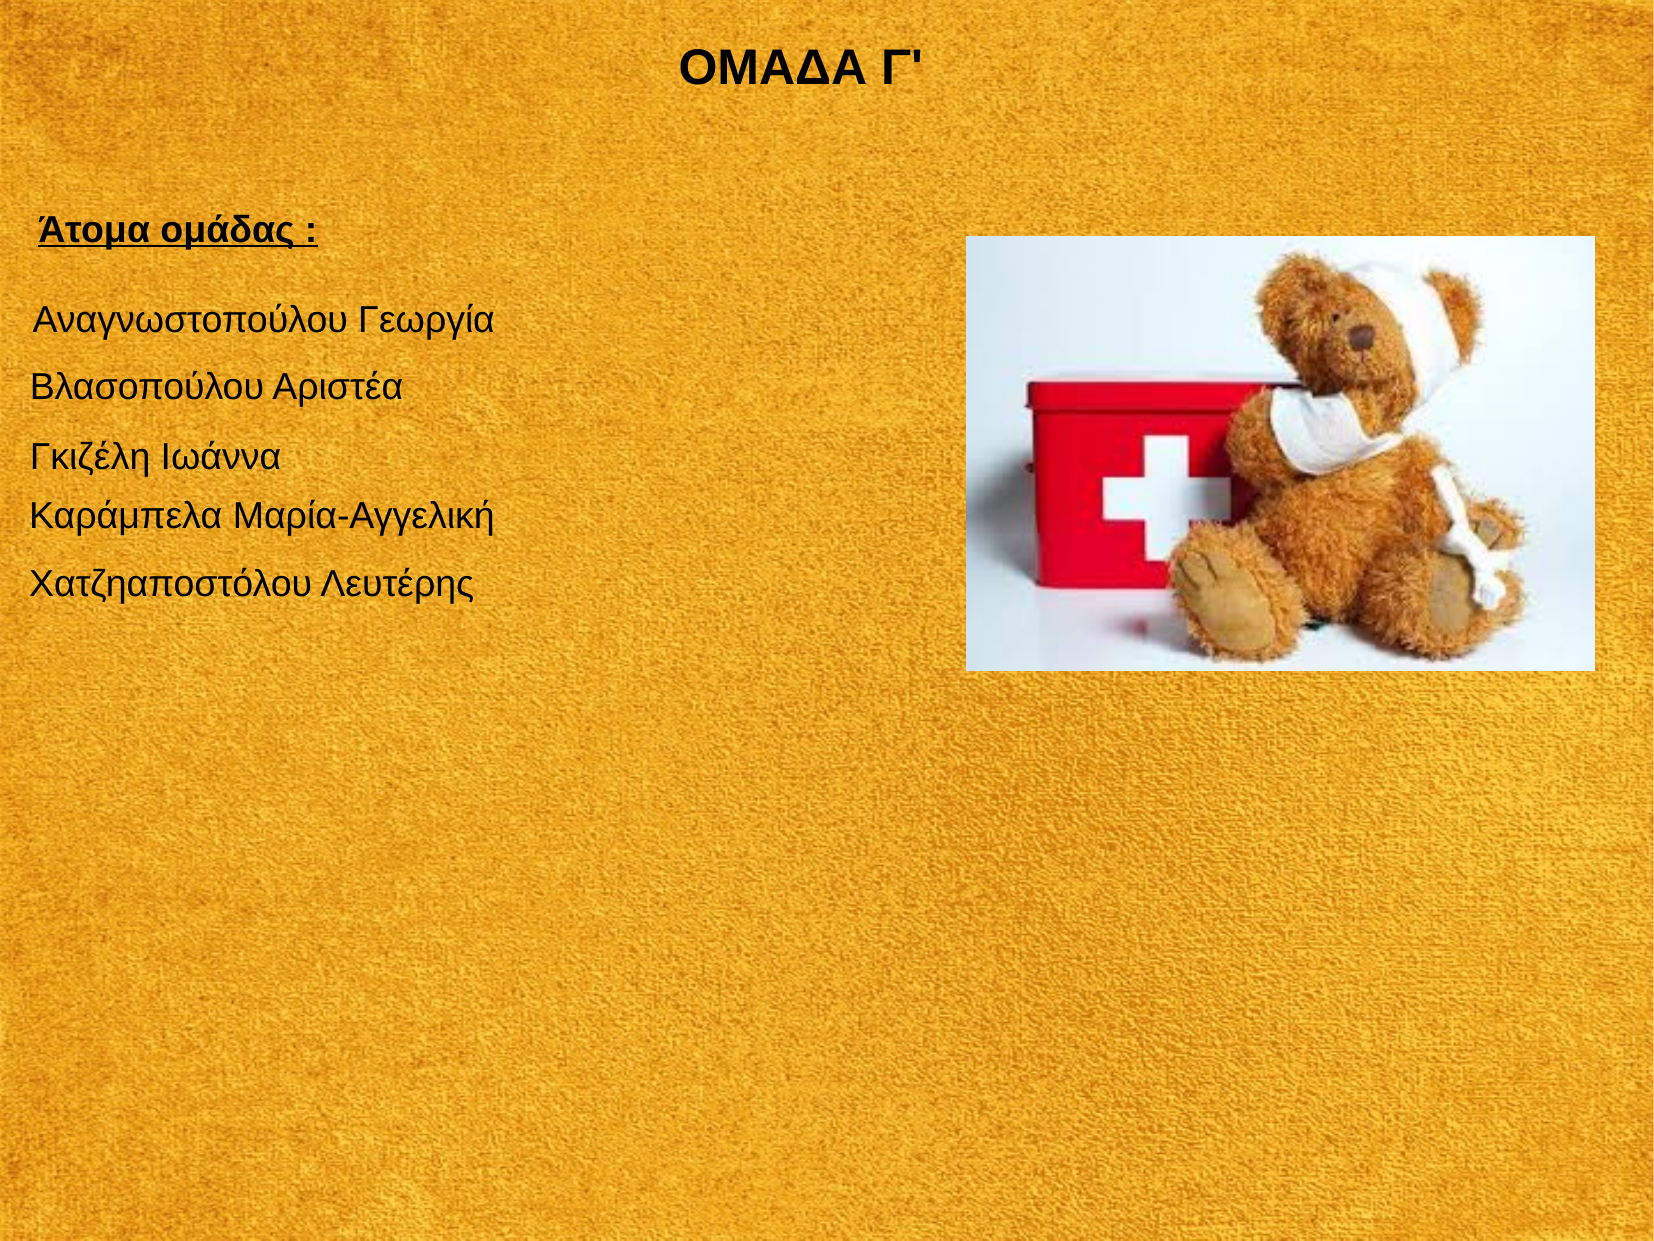

ΟΜΑΔΑ Γ'
Άτομα ομάδας :
 Αναγνωστοπούλου Γεωργία
Βλασοπούλου Αριστέα
Γκιζέλη Ιωάννα
Καράμπελα Μαρία-Αγγελική
Χατζηαποστόλου Λευτέρης